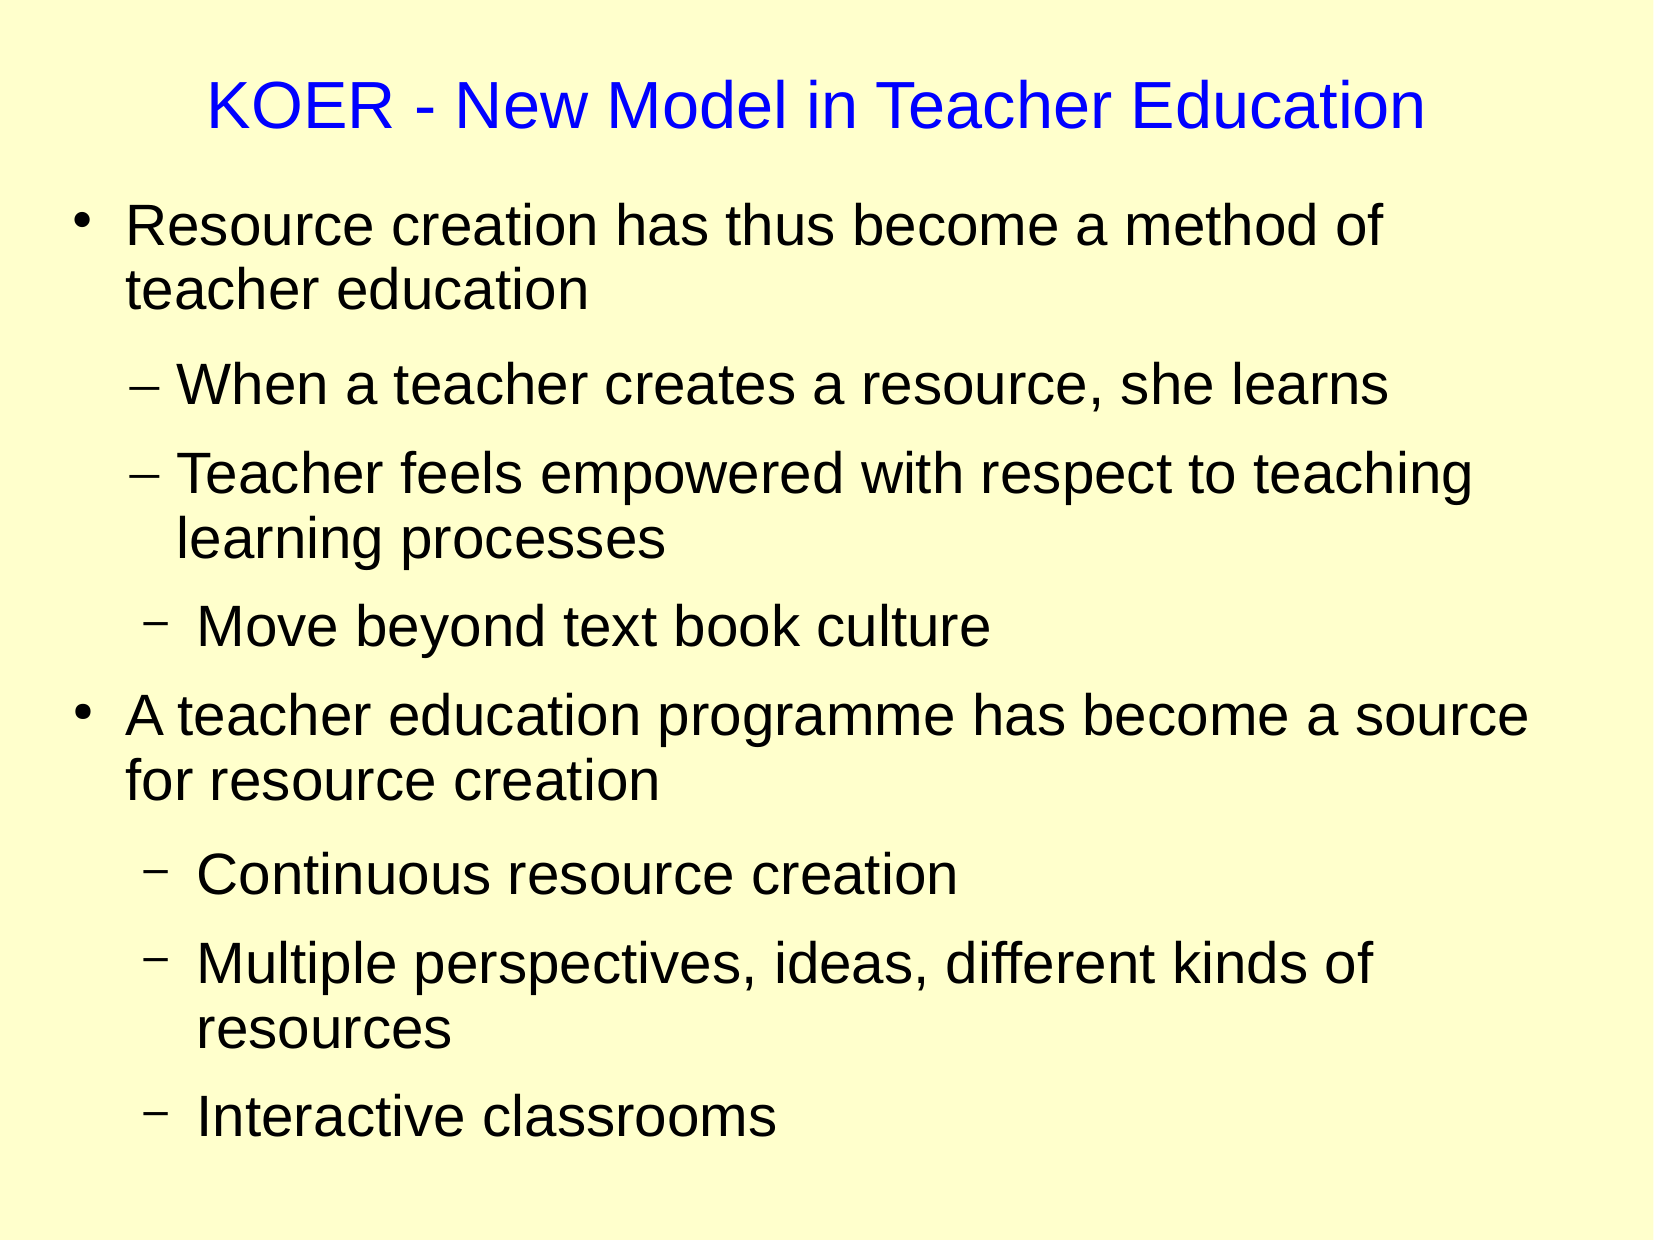

# KOER - New Model in Teacher Education
Resource creation has thus become a method of teacher education
When a teacher creates a resource, she learns
Teacher feels empowered with respect to teaching learning processes
Move beyond text book culture
A teacher education programme has become a source for resource creation
Continuous resource creation
Multiple perspectives, ideas, different kinds of resources
Interactive classrooms